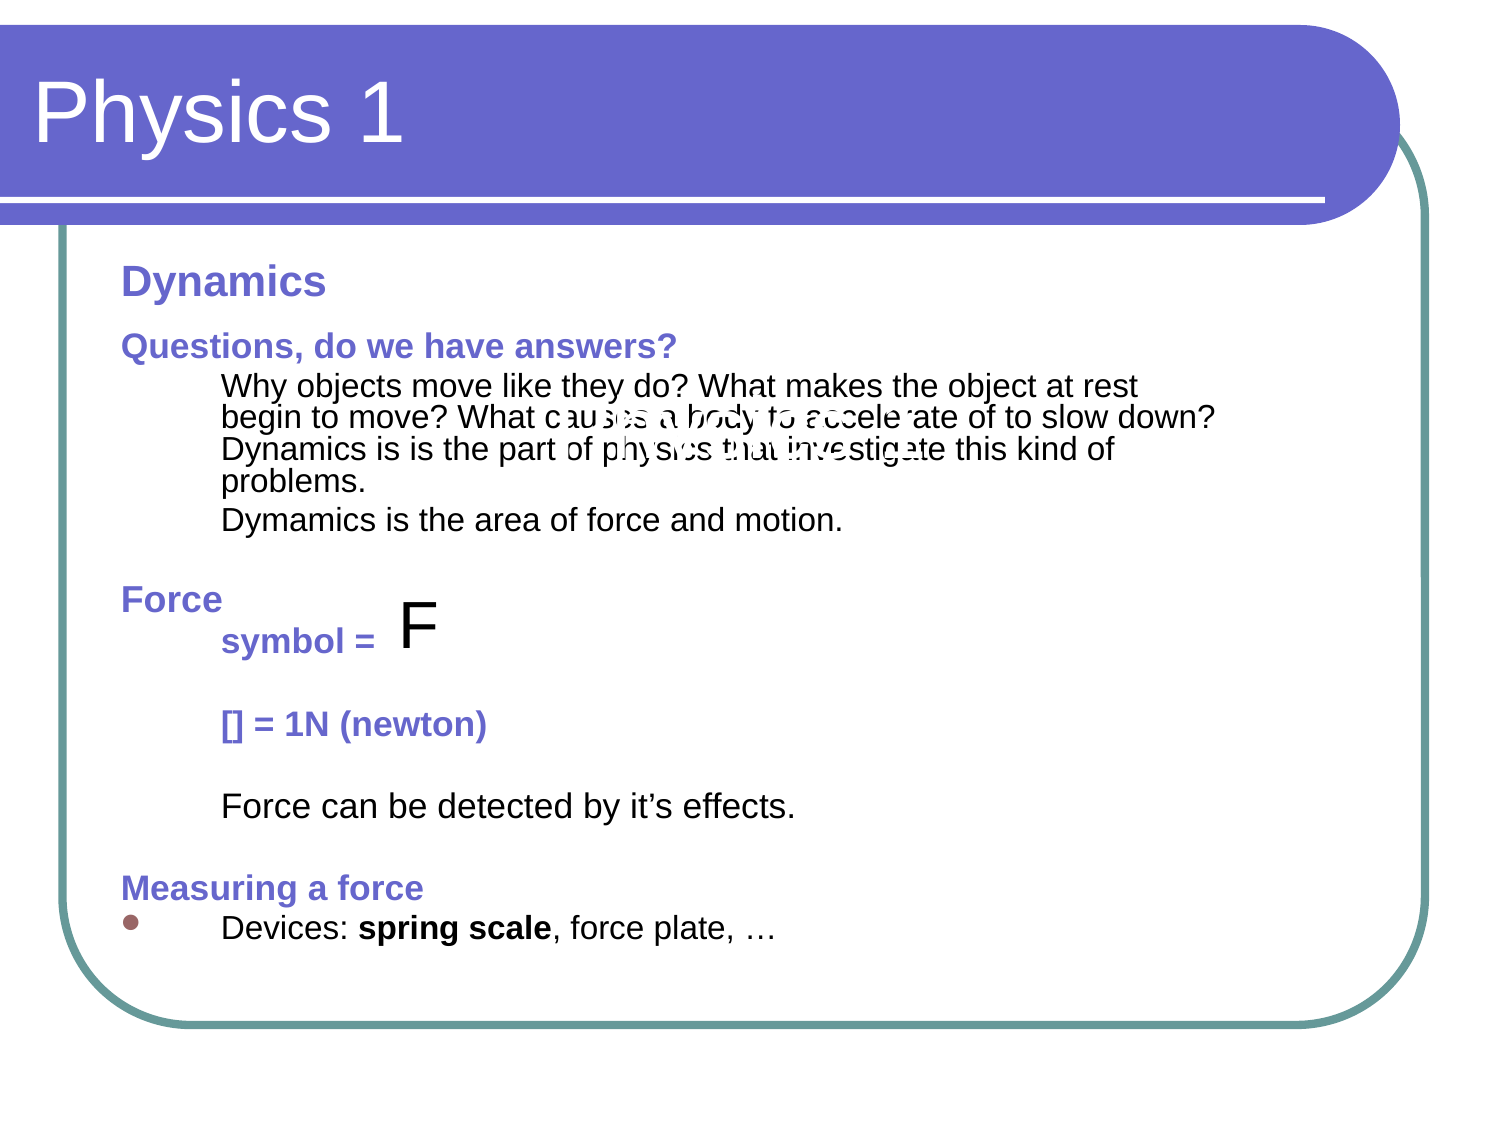

# Physics 1
Dynamics
Questions, do we have answers?
	Why objects move like they do? What makes the object at rest begin to move? What causes a body to accelerate of to slow down? Dynamics is is the part of physics that investigate this kind of problems.
	Dymamics is the area of force and motion.
Force
	symbol =
	[] = 1N (newton)
	Force can be detected by it’s effects.
Measuring a force
Devices: spring scale, force plate, …
F
Physics 1